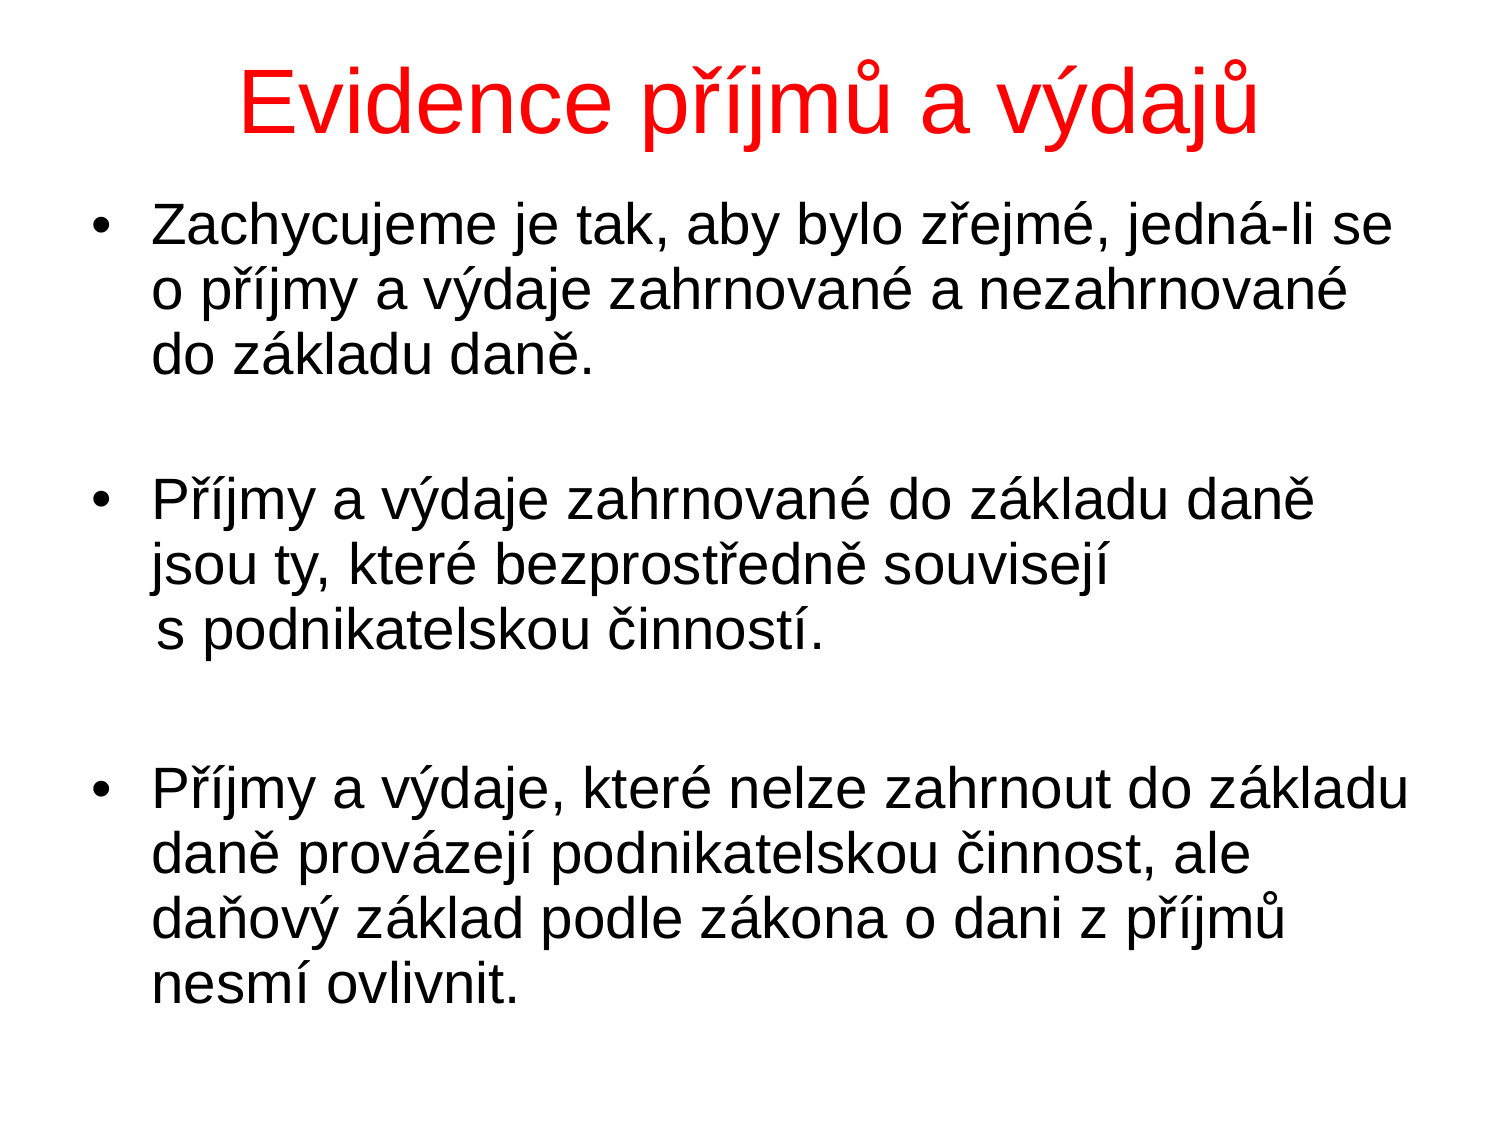

# Evidence příjmů a výdajů
Zachycujeme je tak, aby bylo zřejmé, jedná-li se o příjmy a výdaje zahrnované a nezahrnované do základu daně.
Příjmy a výdaje zahrnované do základu daně jsou ty, které bezprostředně souvisejí
 s podnikatelskou činností.
Příjmy a výdaje, které nelze zahrnout do základu daně provázejí podnikatelskou činnost, ale daňový základ podle zákona o dani z příjmů nesmí ovlivnit.